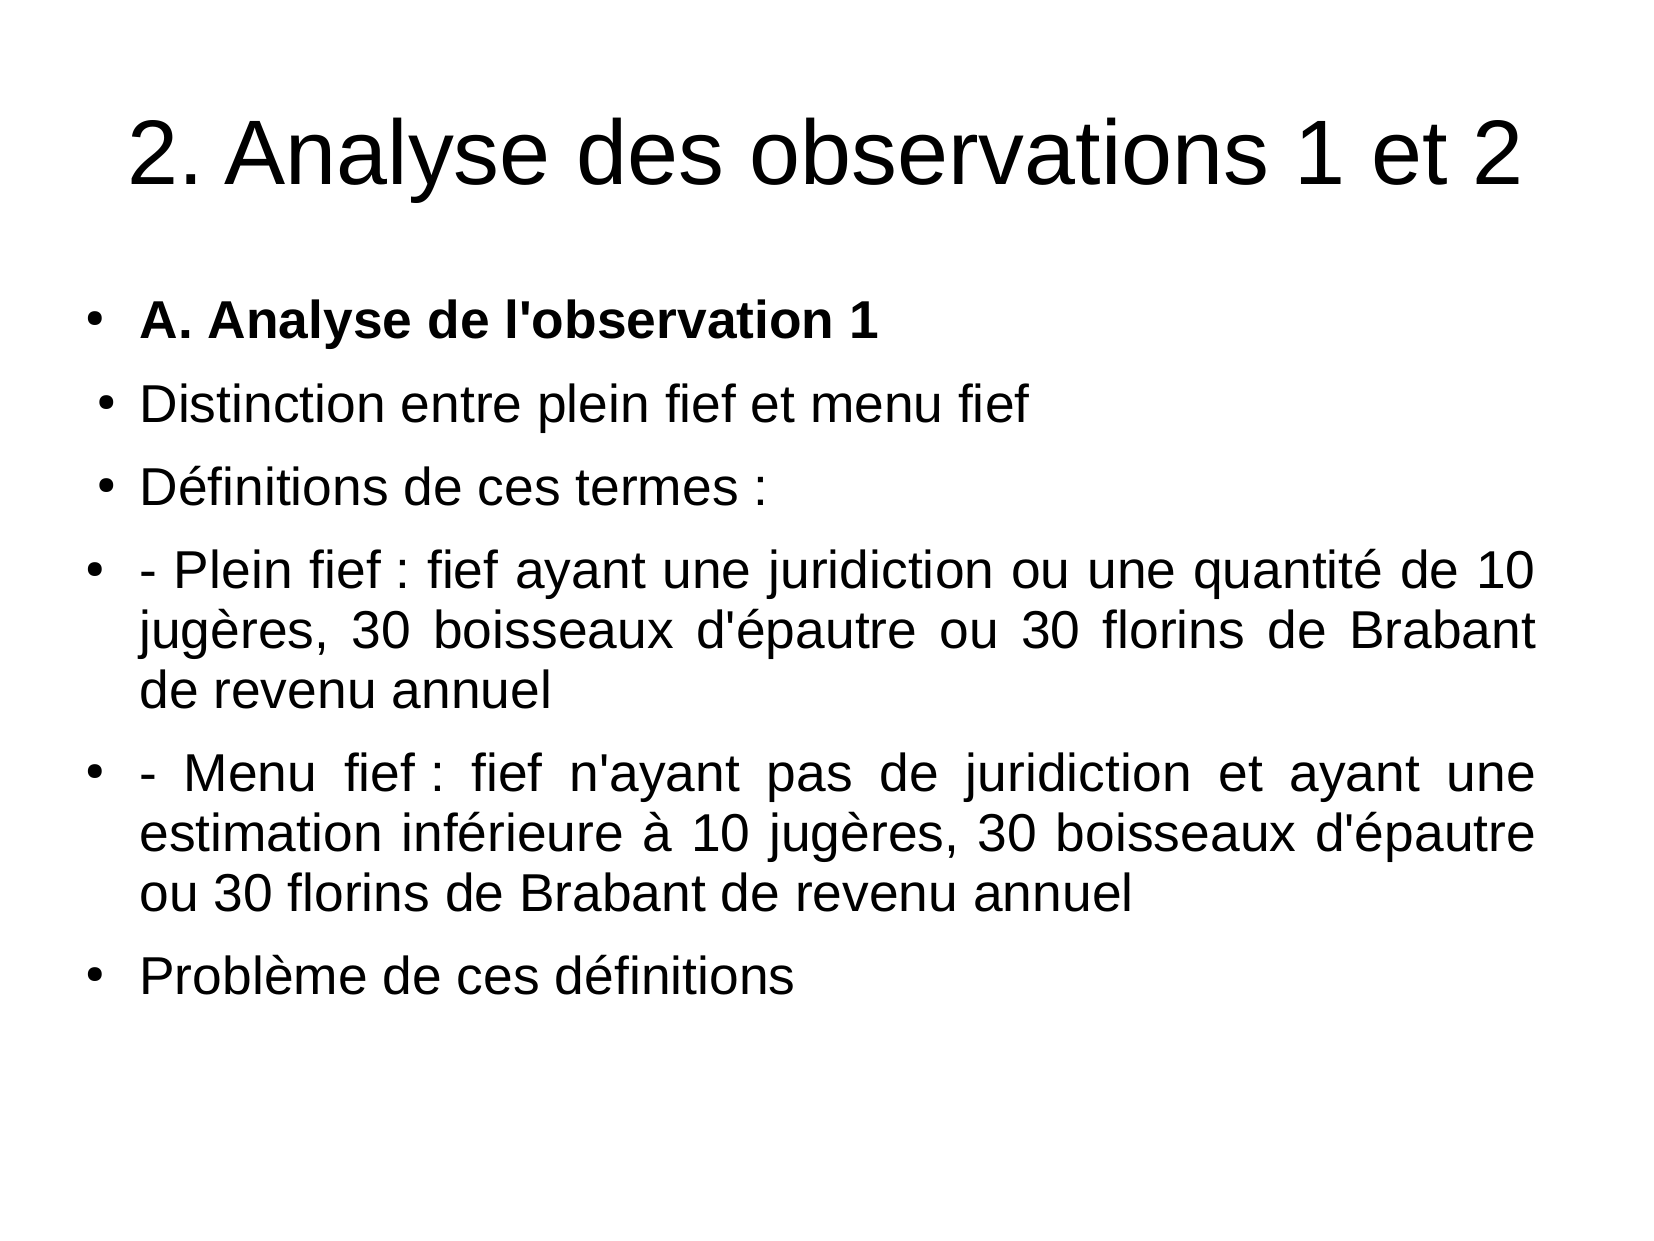

# 2. Analyse des observations 1 et 2
A. Analyse de l'observation 1
Distinction entre plein fief et menu fief
Définitions de ces termes :
- Plein fief : fief ayant une juridiction ou une quantité de 10 jugères, 30 boisseaux d'épautre ou 30 florins de Brabant de revenu annuel
- Menu fief : fief n'ayant pas de juridiction et ayant une estimation inférieure à 10 jugères, 30 boisseaux d'épautre ou 30 florins de Brabant de revenu annuel
Problème de ces définitions